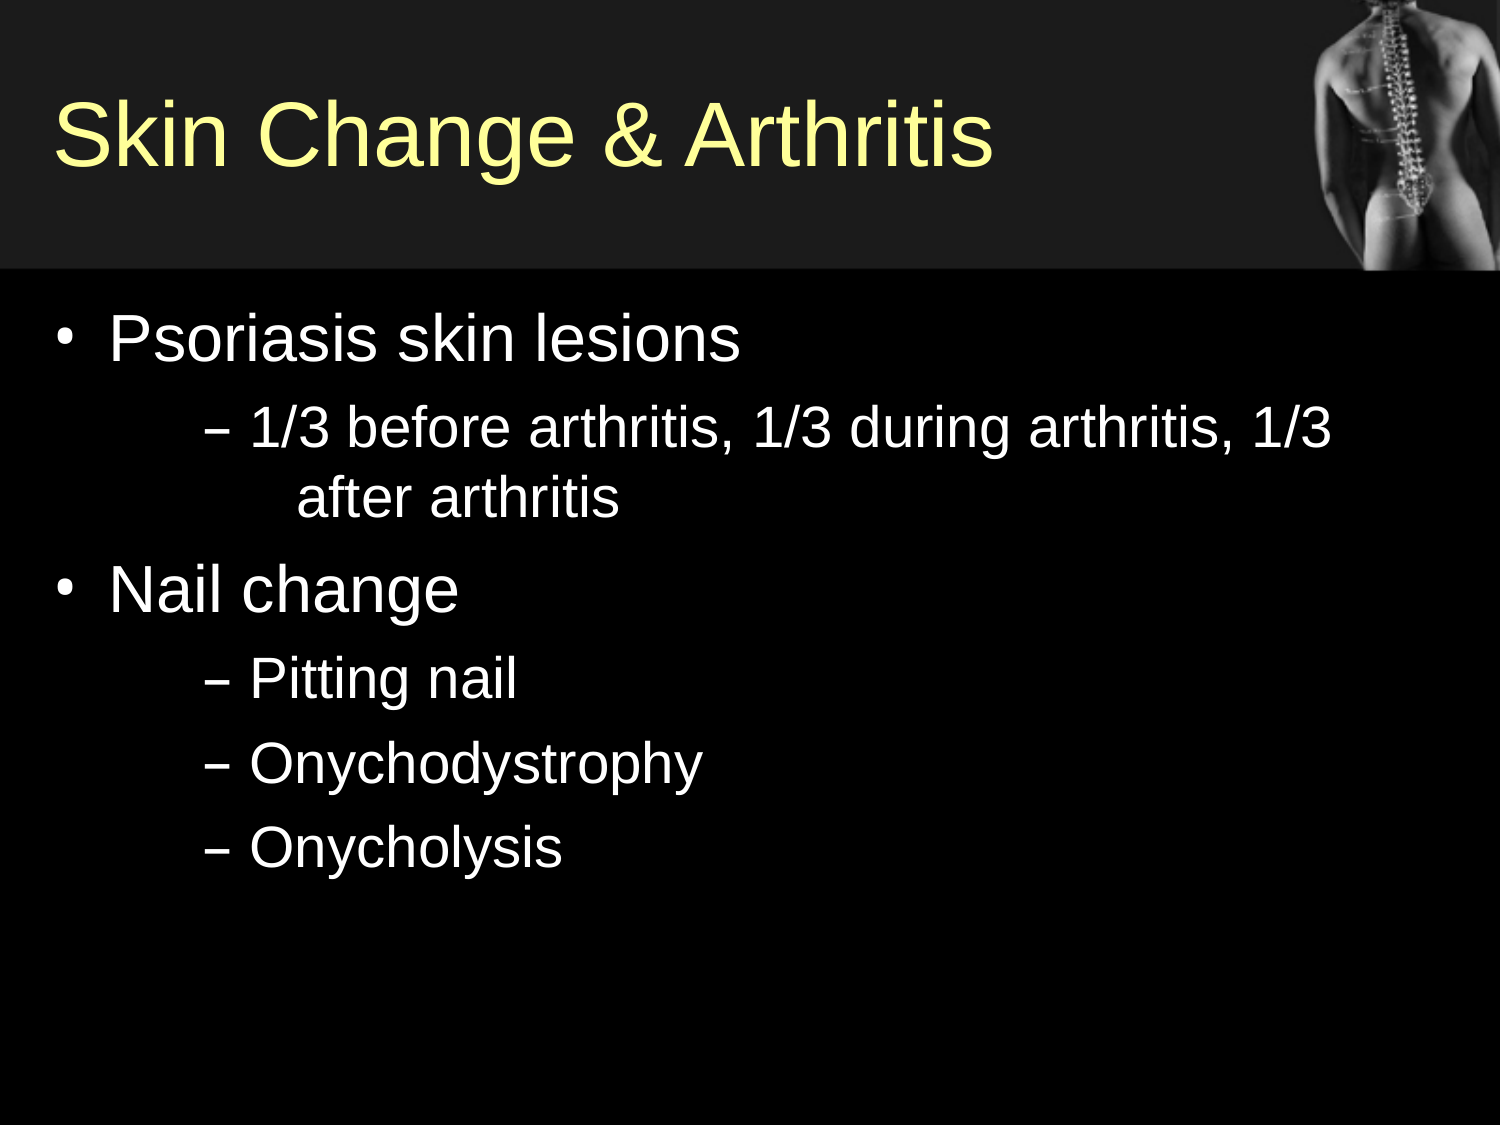

# Skin Change & Arthritis
Psoriasis skin lesions
1/3 before arthritis, 1/3 during arthritis, 1/3 after arthritis
Nail change
Pitting nail
Onychodystrophy
Onycholysis